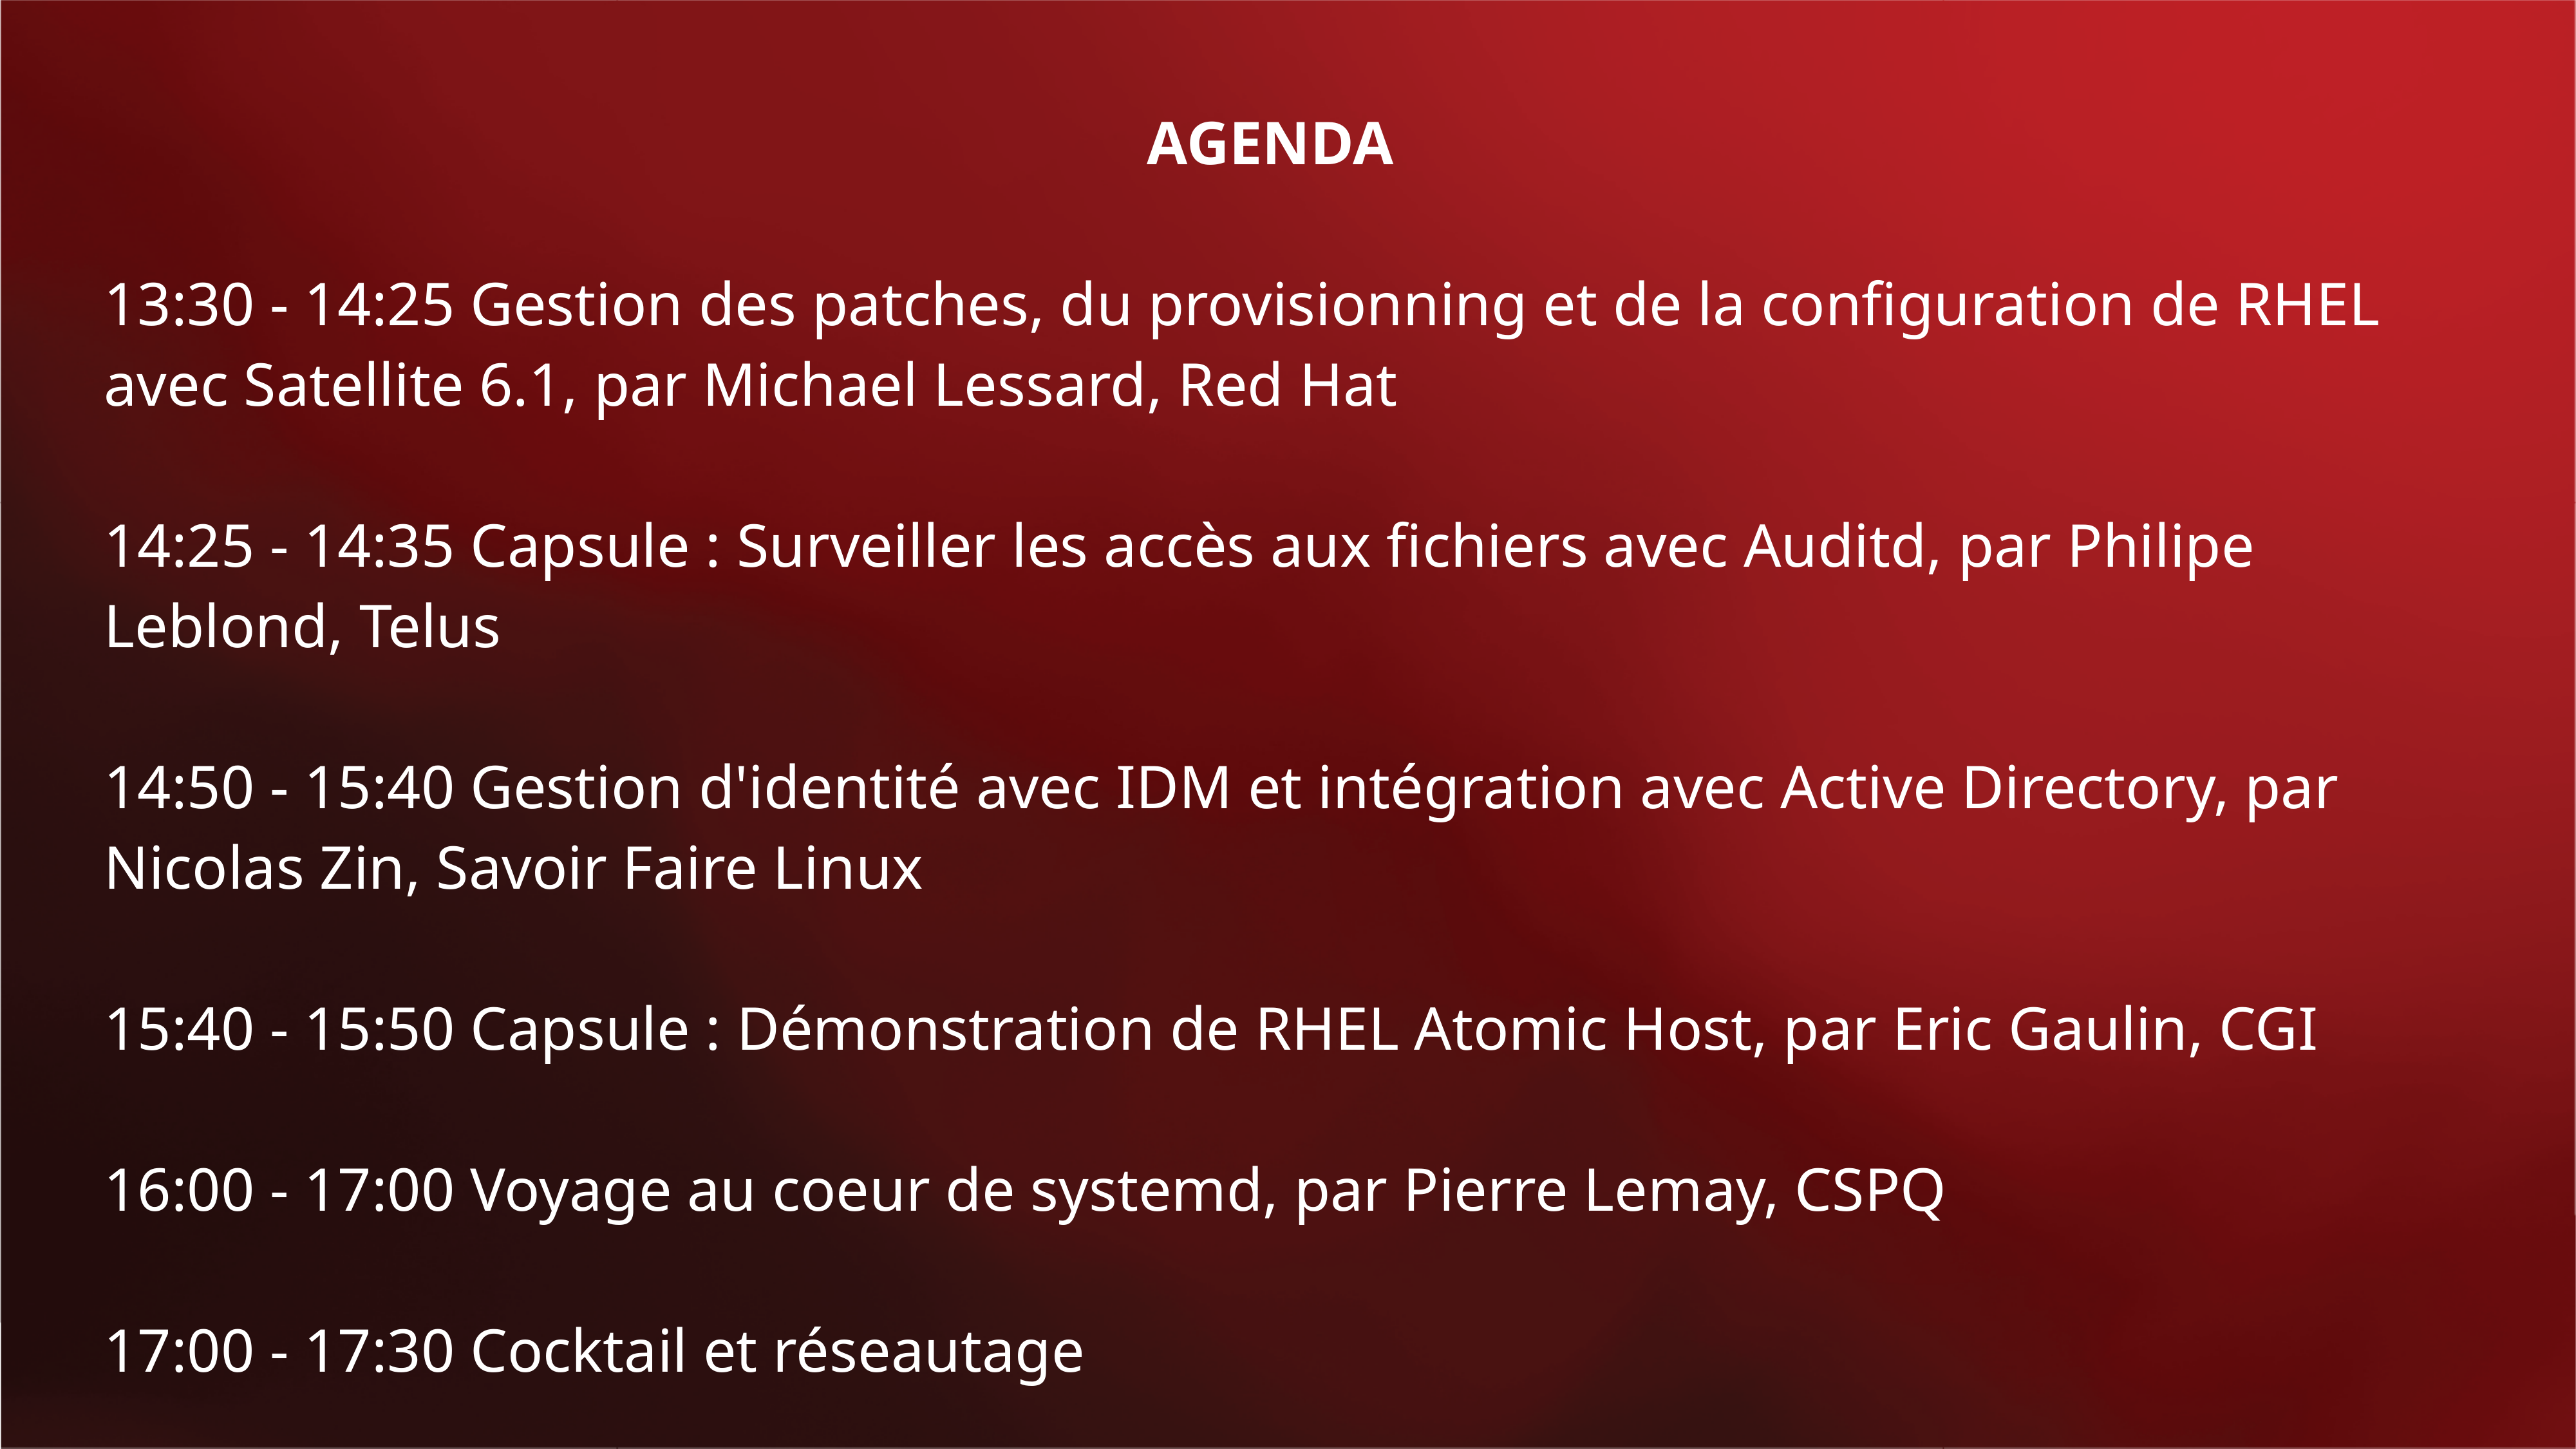

AGENDA
13:30 - 14:25 Gestion des patches, du provisionning et de la configuration de RHEL avec Satellite 6.1, par Michael Lessard, Red Hat
14:25 - 14:35 Capsule : Surveiller les accès aux fichiers avec Auditd, par Philipe Leblond, Telus
14:50 - 15:40 Gestion d'identité avec IDM et intégration avec Active Directory, par Nicolas Zin, Savoir Faire Linux
15:40 - 15:50 Capsule : Démonstration de RHEL Atomic Host, par Eric Gaulin, CGI
16:00 - 17:00 Voyage au coeur de systemd, par Pierre Lemay, CSPQ
17:00 - 17:30 Cocktail et réseautage